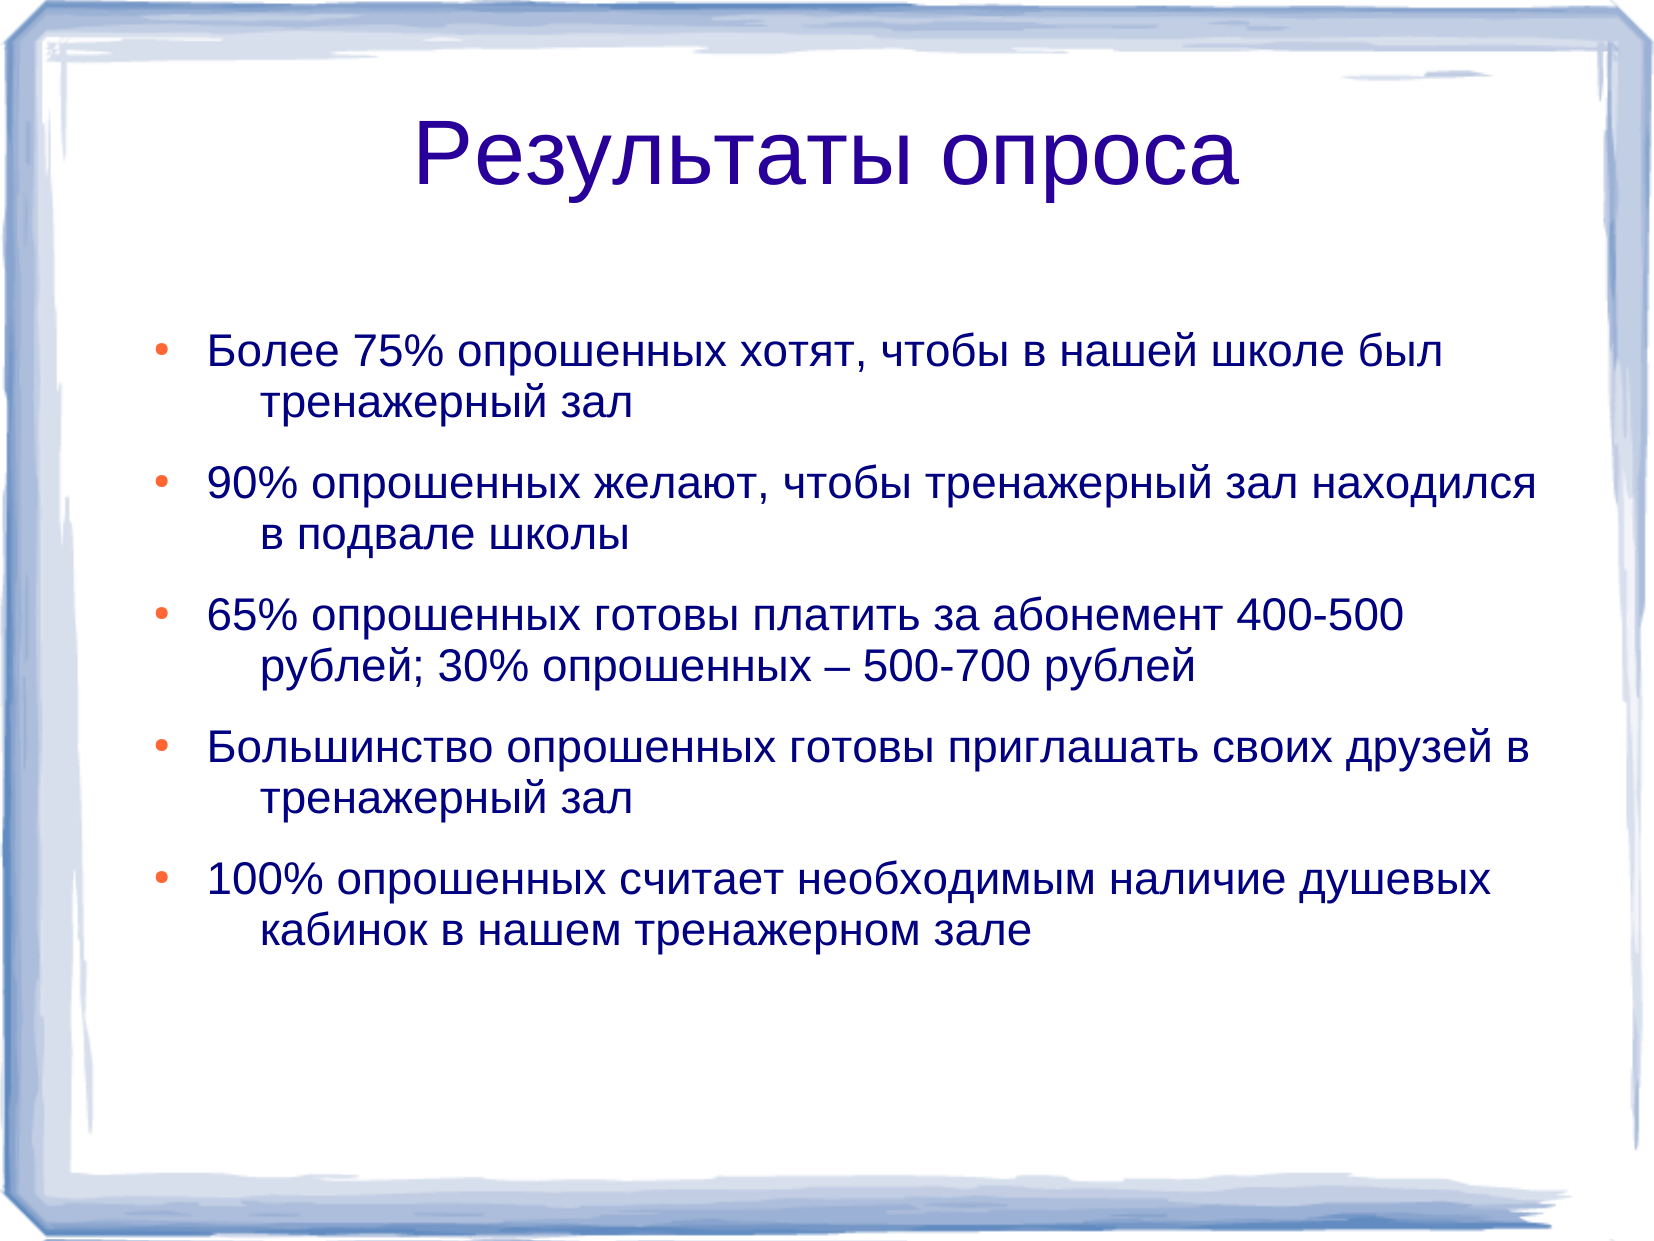

# Результаты опроса
Более 75% опрошенных хотят, чтобы в нашей школе был тренажерный зал
90% опрошенных желают, чтобы тренажерный зал находился в подвале школы
65% опрошенных готовы платить за абонемент 400-500 рублей; 30% опрошенных – 500-700 рублей
Большинство опрошенных готовы приглашать своих друзей в тренажерный зал
100% опрошенных считает необходимым наличие душевых кабинок в нашем тренажерном зале